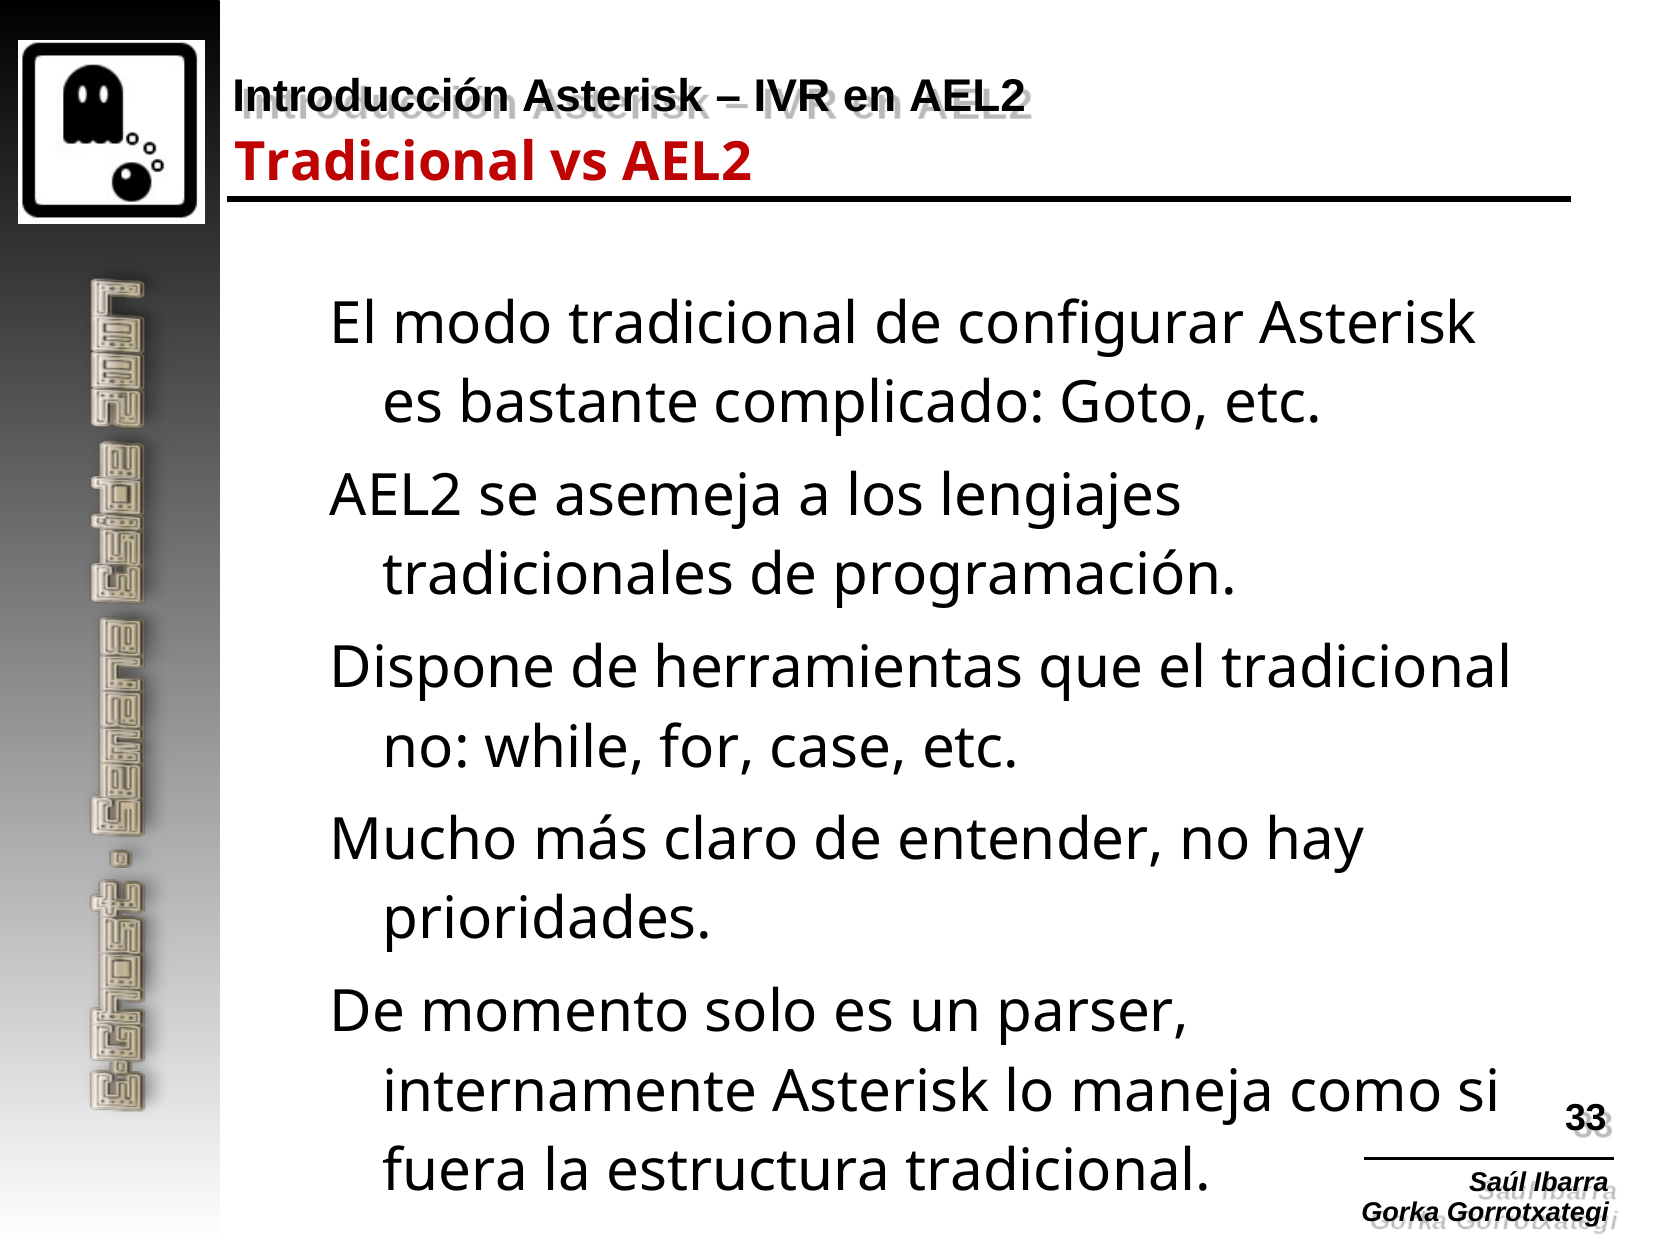

# Tradicional vs AEL2
El modo tradicional de configurar Asterisk es bastante complicado: Goto, etc.
AEL2 se asemeja a los lengiajes tradicionales de programación.
Dispone de herramientas que el tradicional no: while, for, case, etc.
Mucho más claro de entender, no hay prioridades.
De momento solo es un parser, internamente Asterisk lo maneja como si fuera la estructura tradicional.